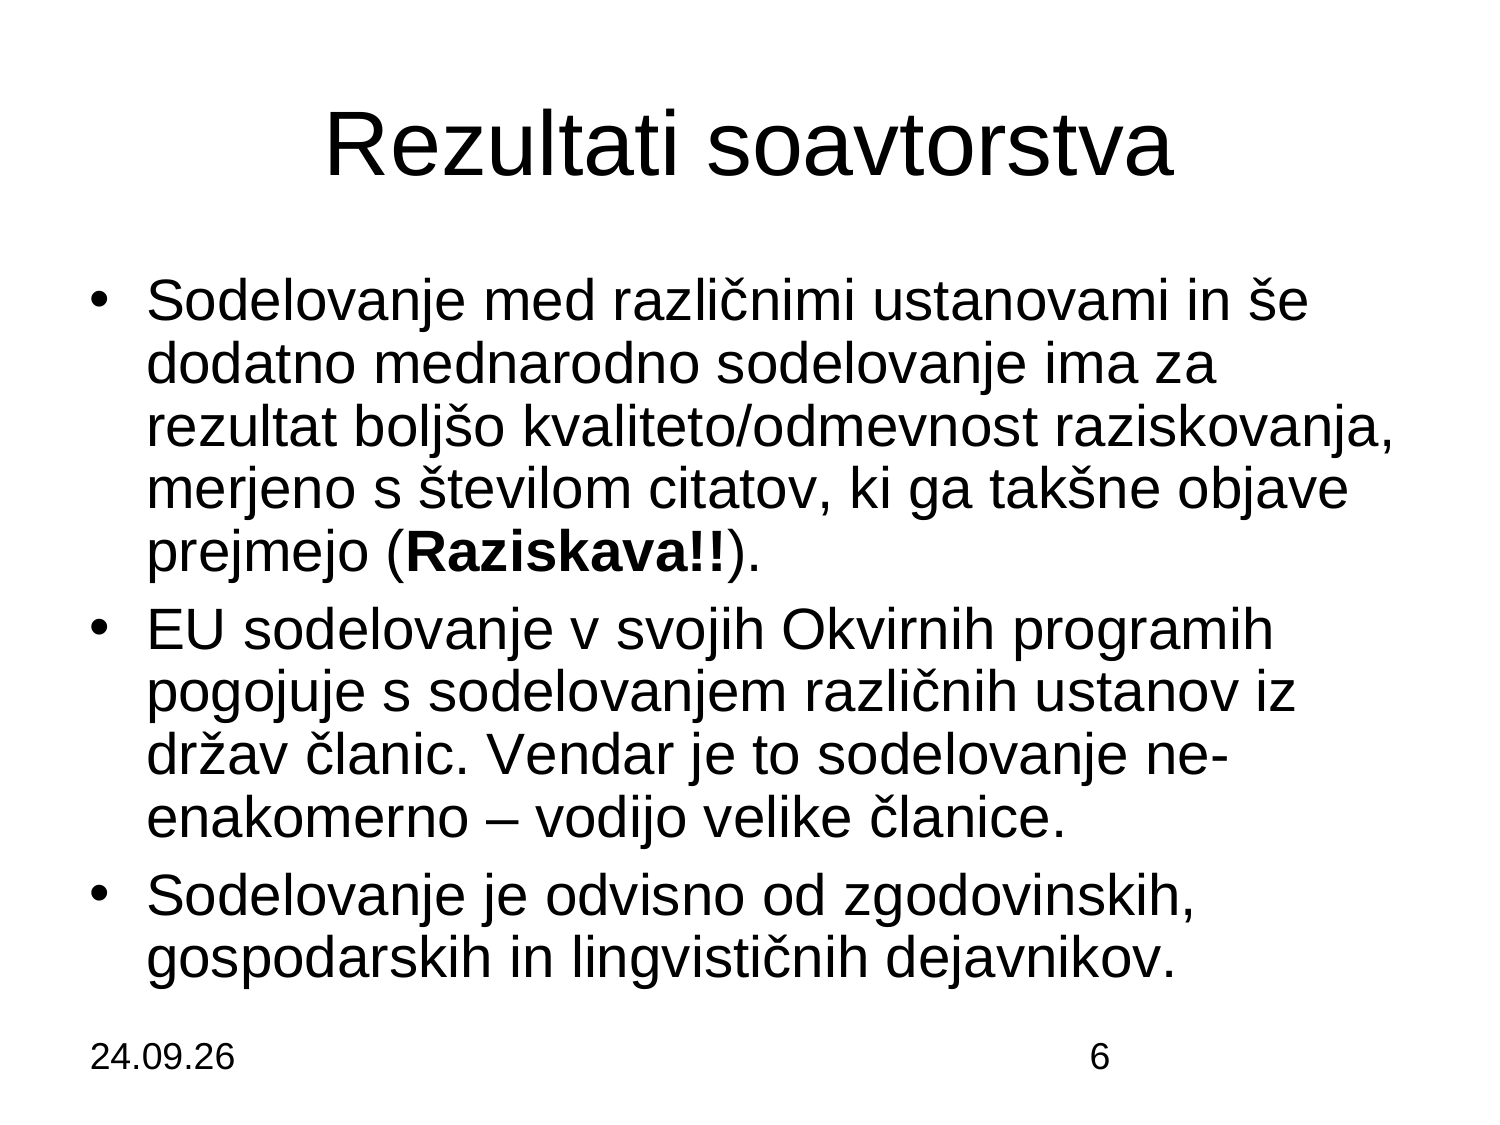

# Rezultati soavtorstva
Sodelovanje med različnimi ustanovami in še dodatno mednarodno sodelovanje ima za rezultat boljšo kvaliteto/odmevnost raziskovanja, merjeno s številom citatov, ki ga takšne objave prejmejo (Raziskava!!).
EU sodelovanje v svojih Okvirnih programih pogojuje s sodelovanjem različnih ustanov iz držav članic. Vendar je to sodelovanje ne-enakomerno – vodijo velike članice.
Sodelovanje je odvisno od zgodovinskih, gospodarskih in lingvističnih dejavnikov.
6